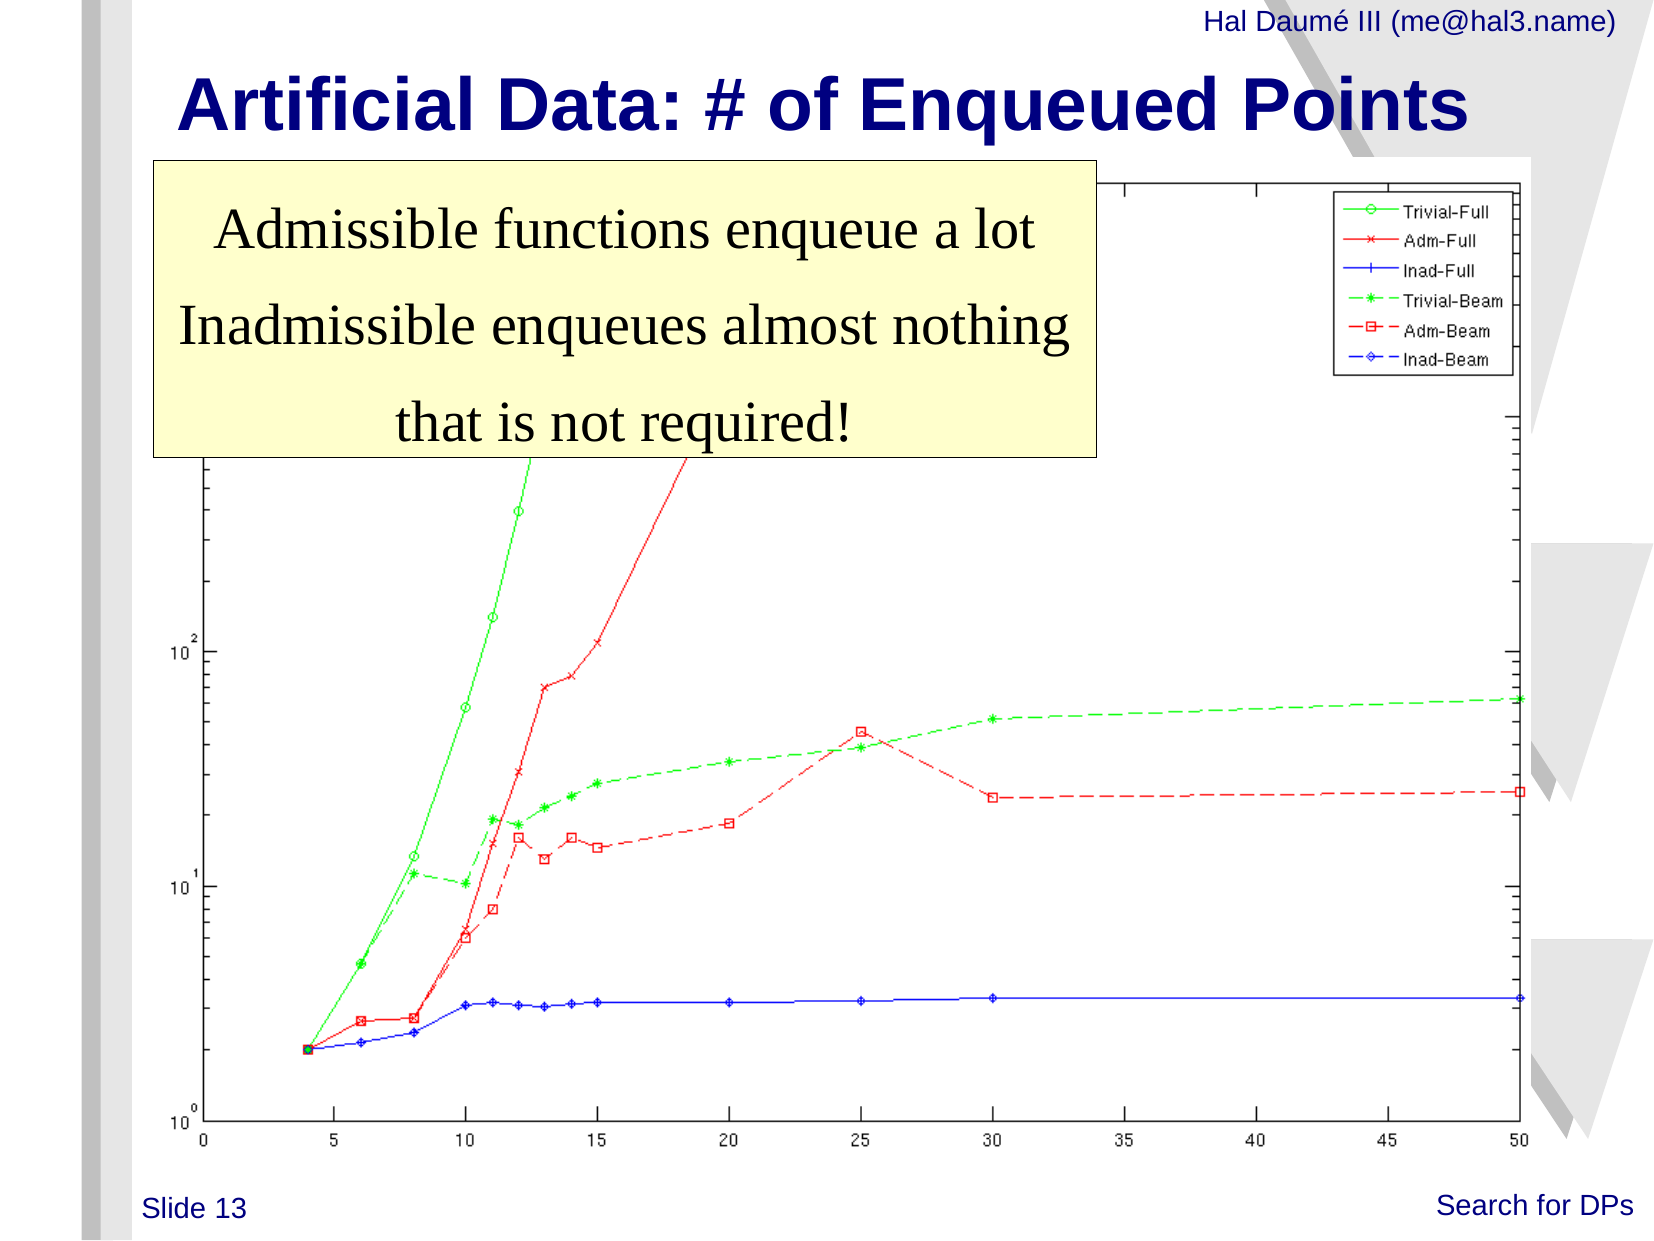

# Artificial Data: # of Enqueued Points
Admissible functions enqueue a lot
Inadmissible enqueues almost nothing
that is not required!